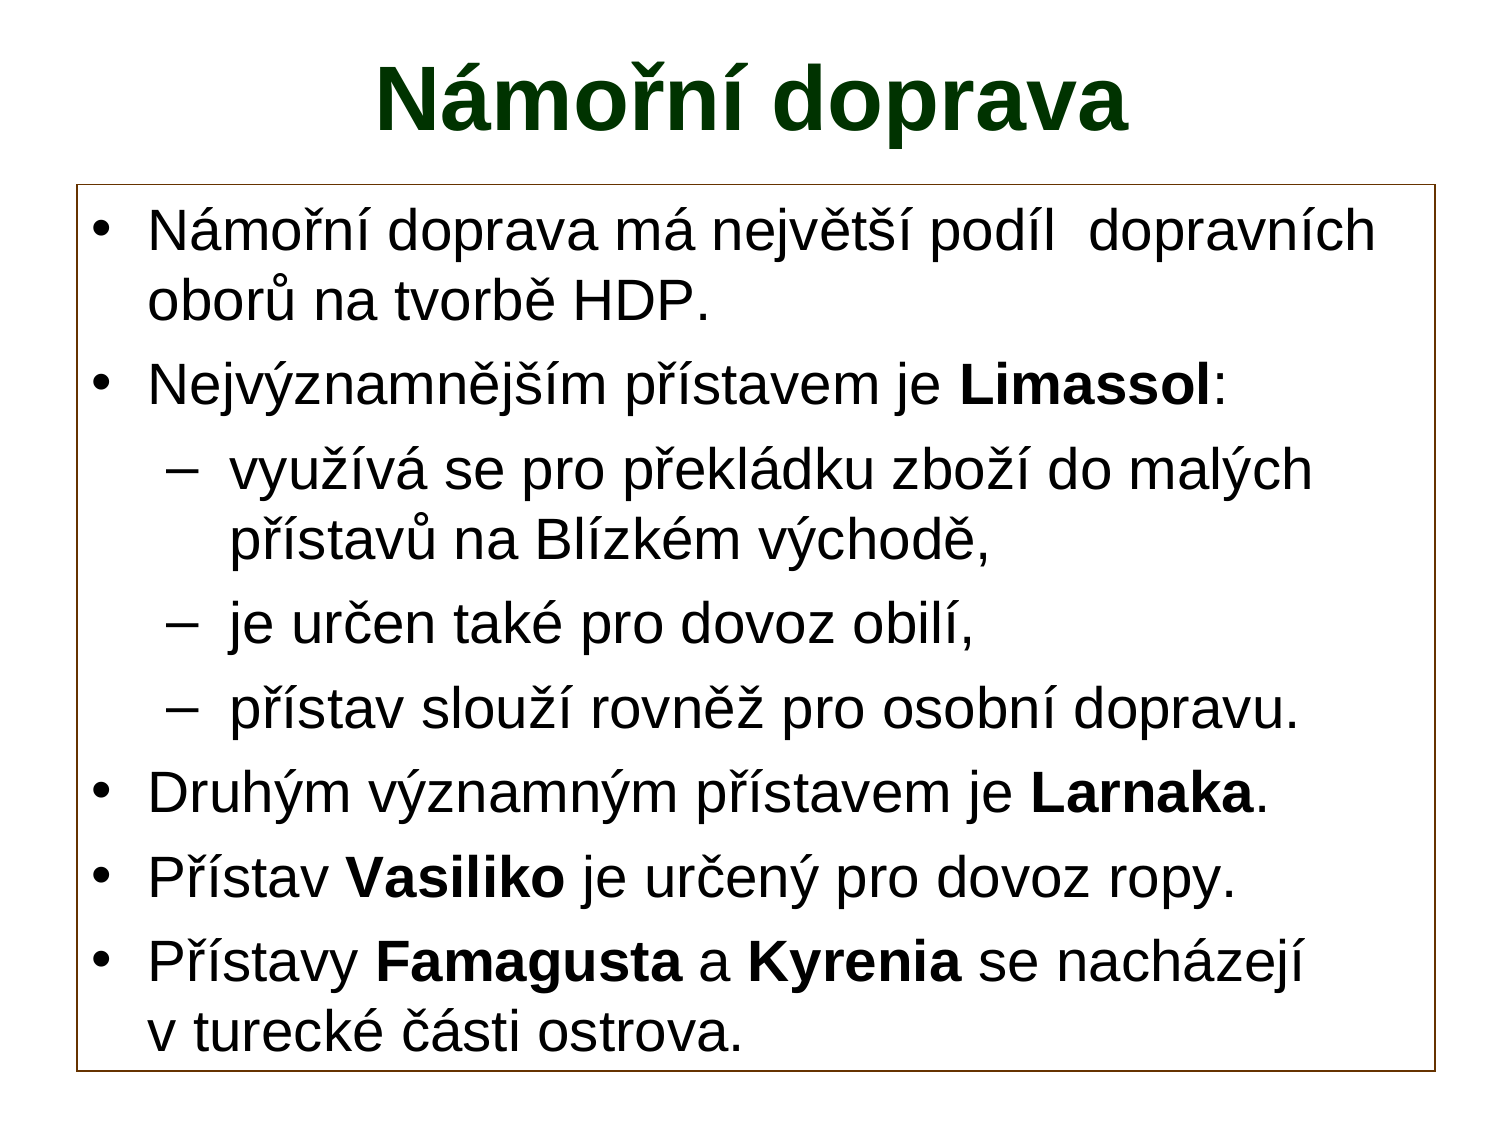

# Námořní doprava
Námořní doprava má největší podíl dopravních oborů na tvorbě HDP.
Nejvýznamnějším přístavem je Limassol:
 využívá se pro překládku zboží do malých
 přístavů na Blízkém východě,
 je určen také pro dovoz obilí,
 přístav slouží rovněž pro osobní dopravu.
Druhým významným přístavem je Larnaka.
Přístav Vasiliko je určený pro dovoz ropy.
Přístavy Famagusta a Kyrenia se nacházejí
v turecké části ostrova.